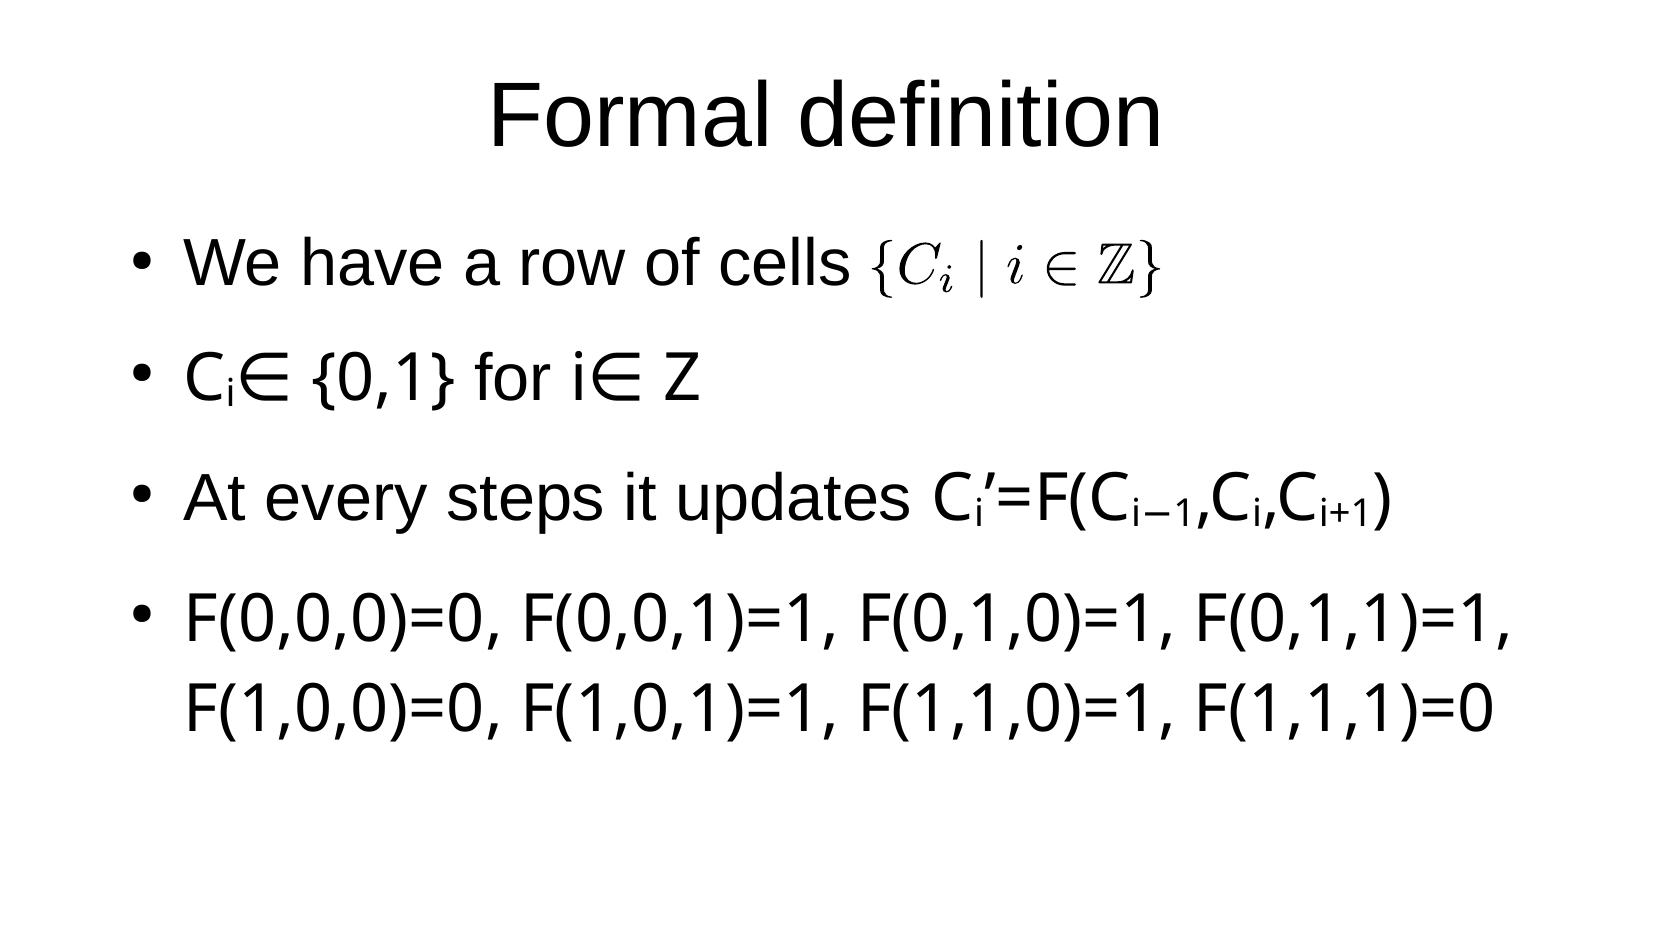

# Formal definition
We have a row of cells
Ci∈ {0,1} for i∈ Z
At every steps it updates Ci’=F(Ci−1,Ci,Ci+1)
F(0,0,0)=0, F(0,0,1)=1, F(0,1,0)=1, F(0,1,1)=1, F(1,0,0)=0, F(1,0,1)=1, F(1,1,0)=1, F(1,1,1)=0